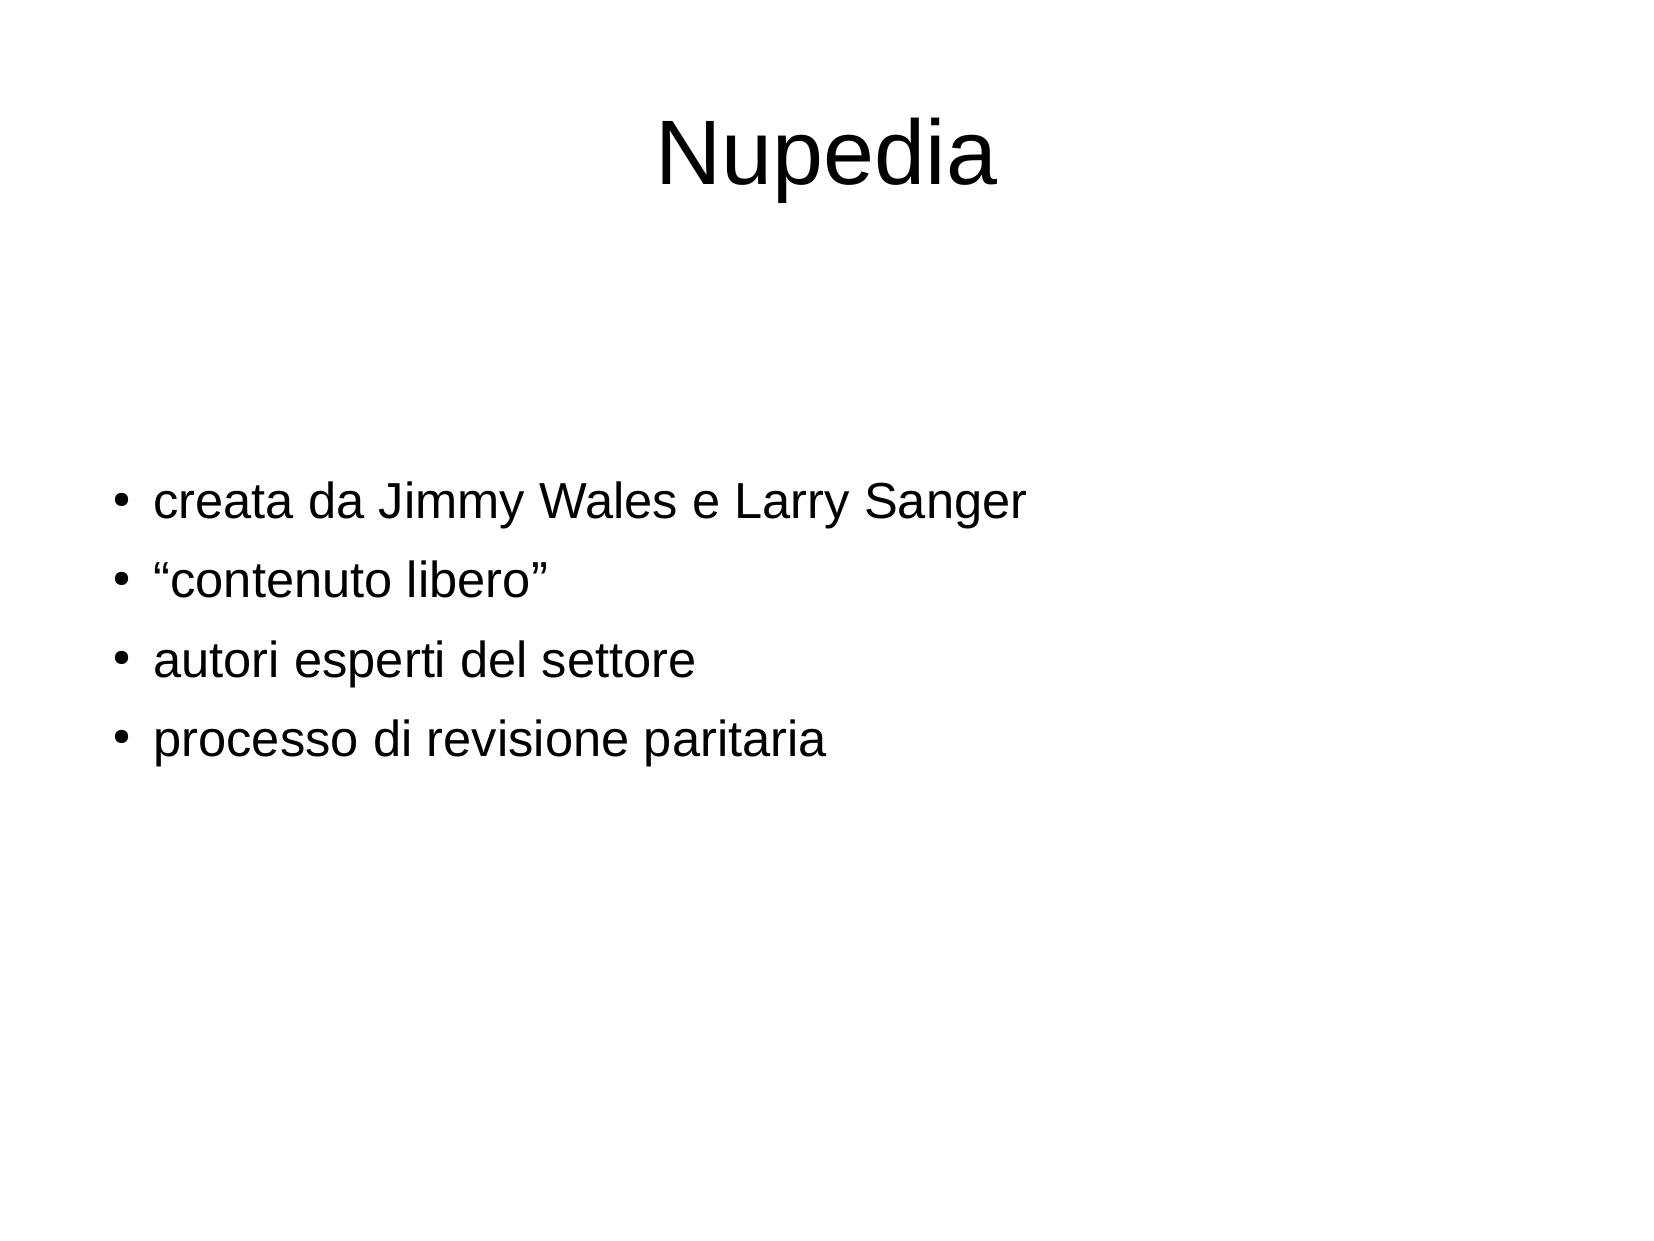

# Nupedia
creata da Jimmy Wales e Larry Sanger
“contenuto libero”
autori esperti del settore
processo di revisione paritaria